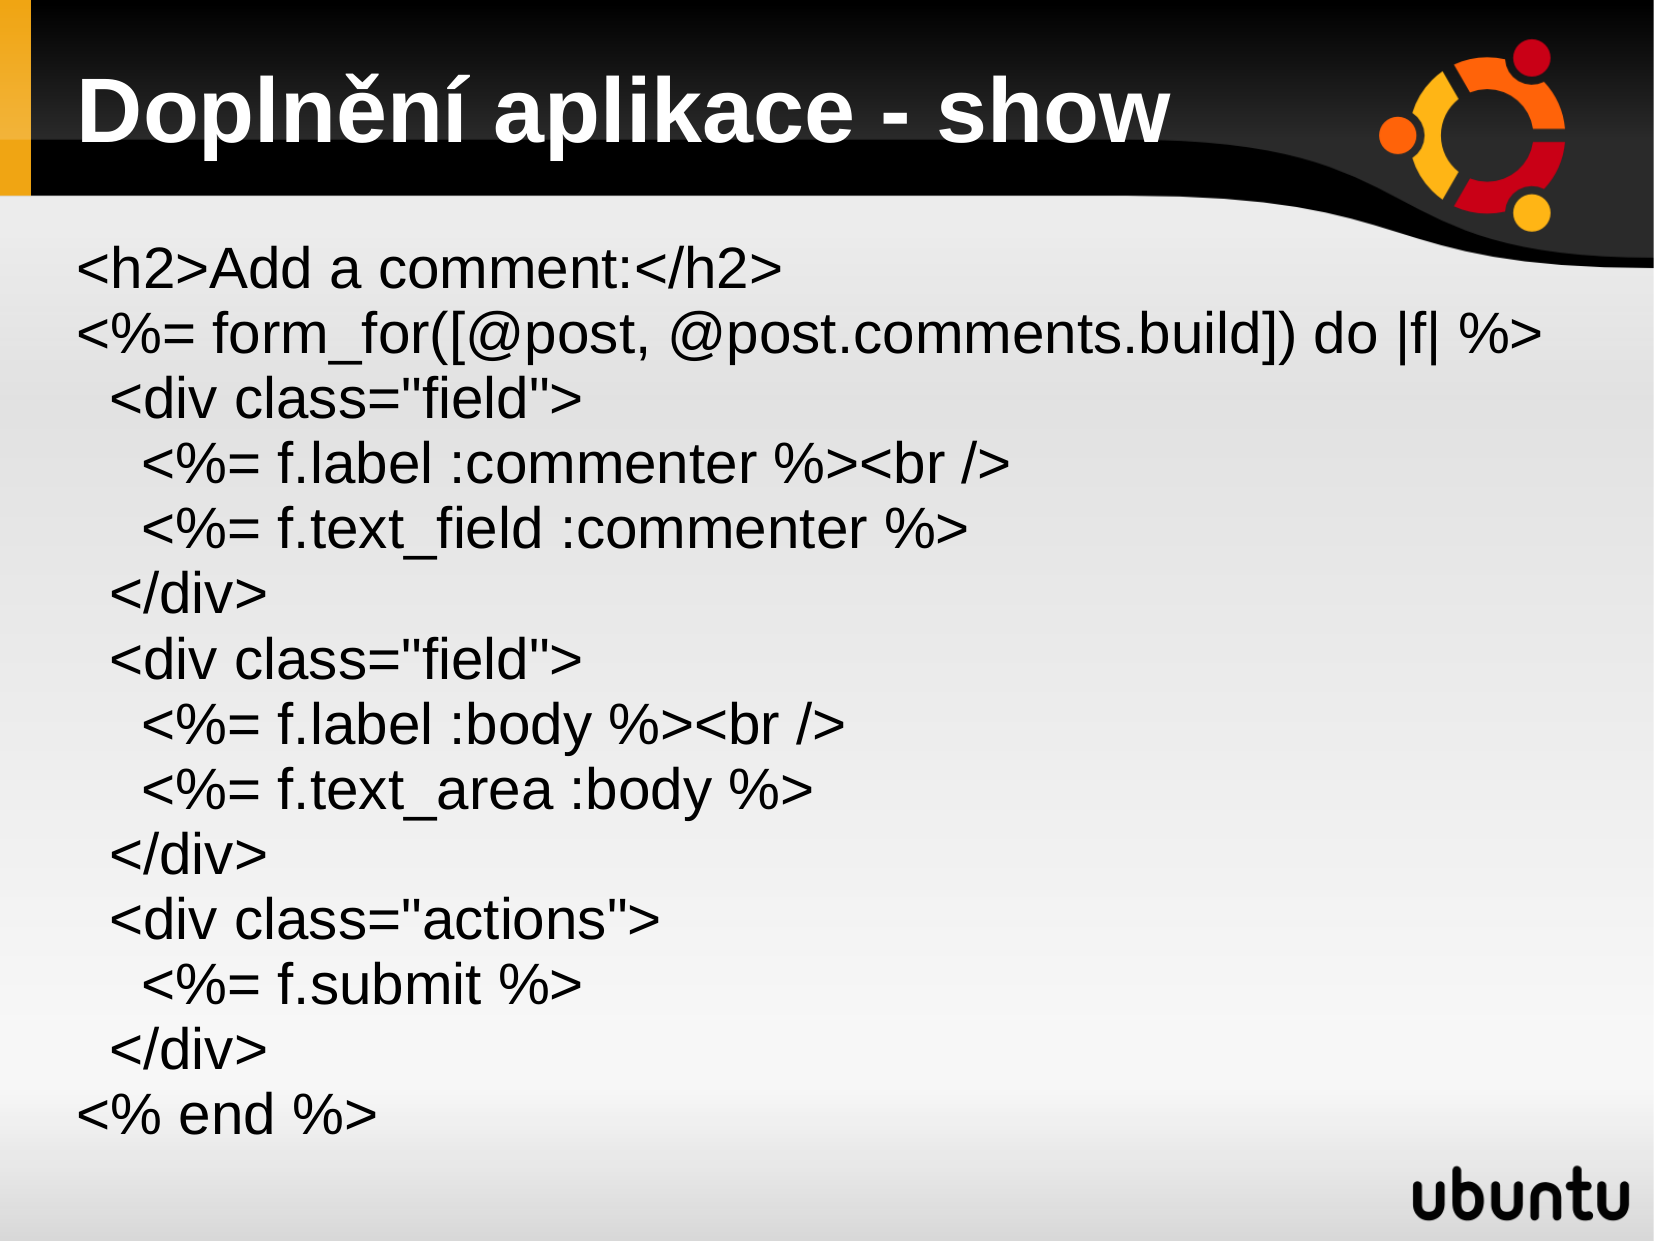

# Doplnění aplikace - show
<h2>Add a comment:</h2>
<%= form_for([@post, @post.comments.build]) do |f| %>
 <div class="field">
 <%= f.label :commenter %><br />
 <%= f.text_field :commenter %>
 </div>
 <div class="field">
 <%= f.label :body %><br />
 <%= f.text_area :body %>
 </div>
 <div class="actions">
 <%= f.submit %>
 </div>
<% end %>